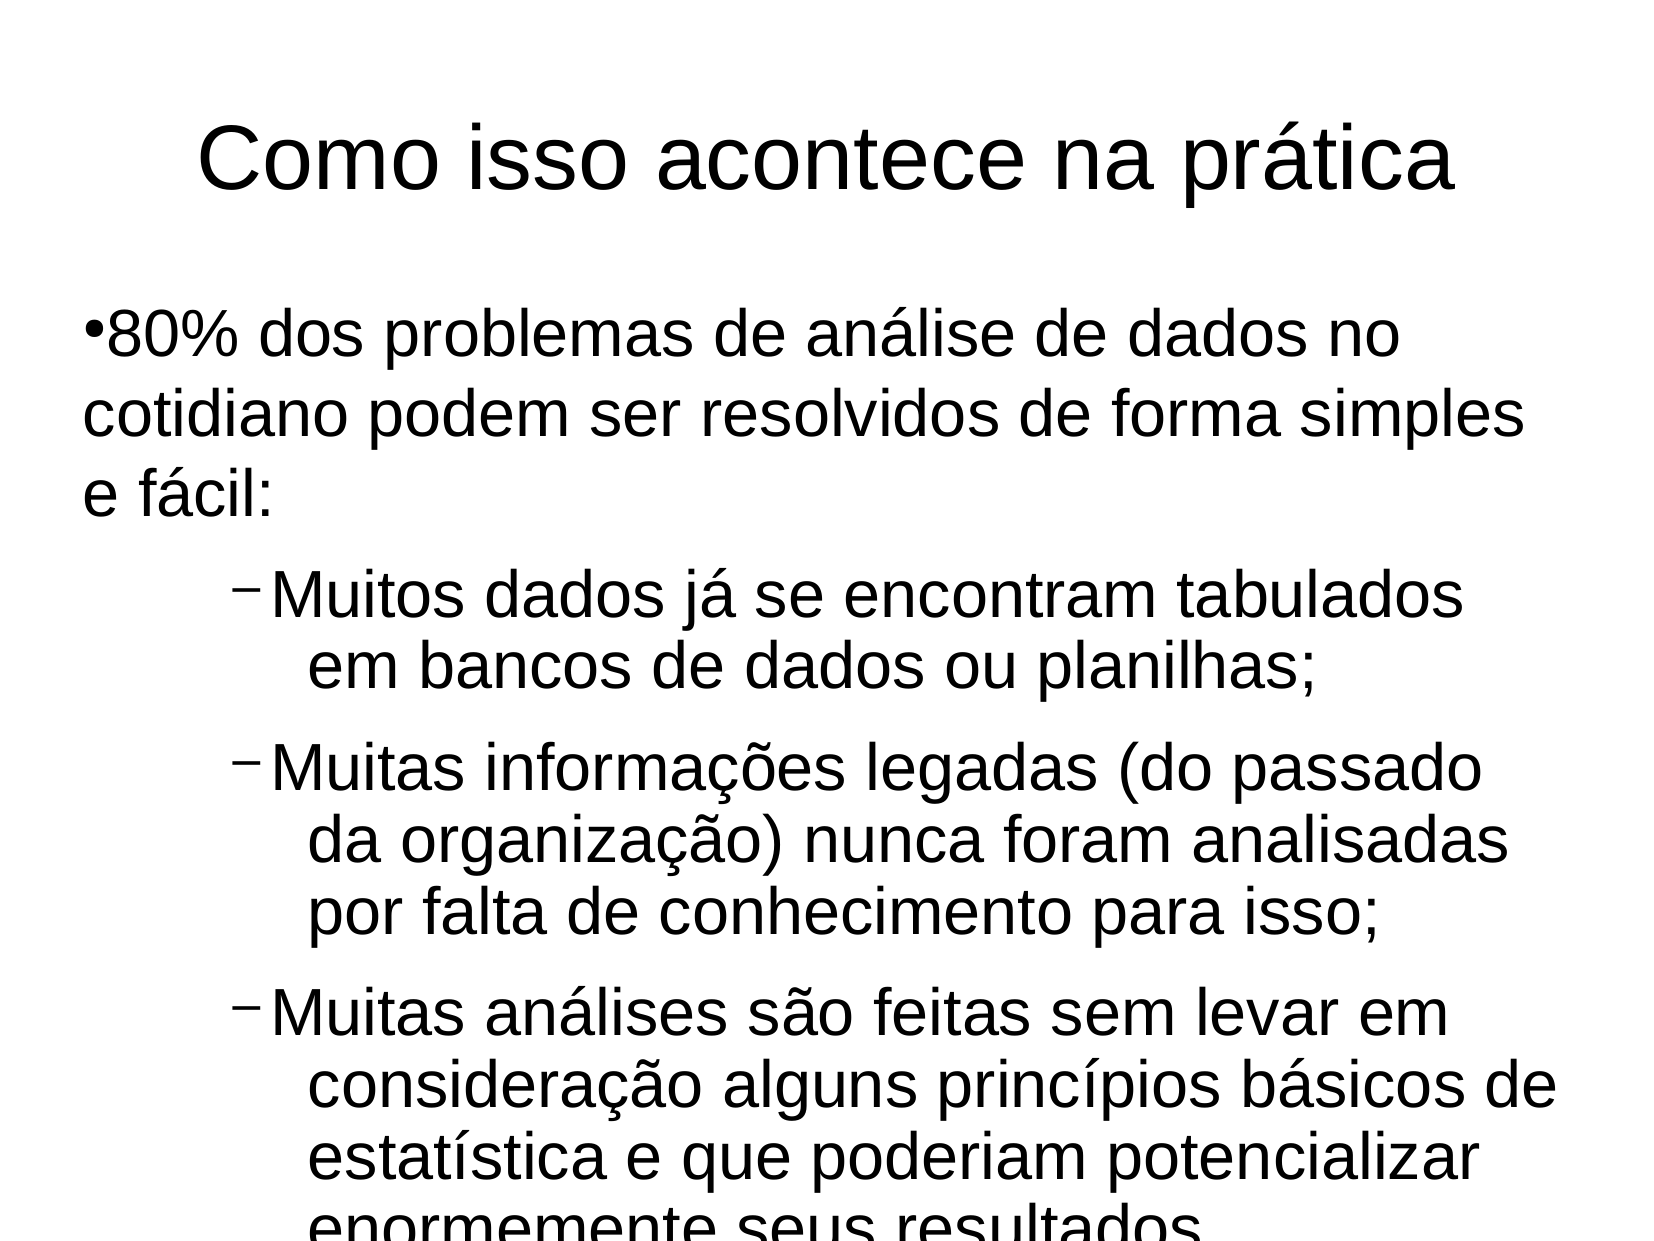

# Como isso acontece na prática
80% dos problemas de análise de dados no cotidiano podem ser resolvidos de forma simples e fácil:
Muitos dados já se encontram tabulados em bancos de dados ou planilhas;
Muitas informações legadas (do passado da organização) nunca foram analisadas por falta de conhecimento para isso;
Muitas análises são feitas sem levar em consideração alguns princípios básicos de estatística e que poderiam potencializar enormemente seus resultados.